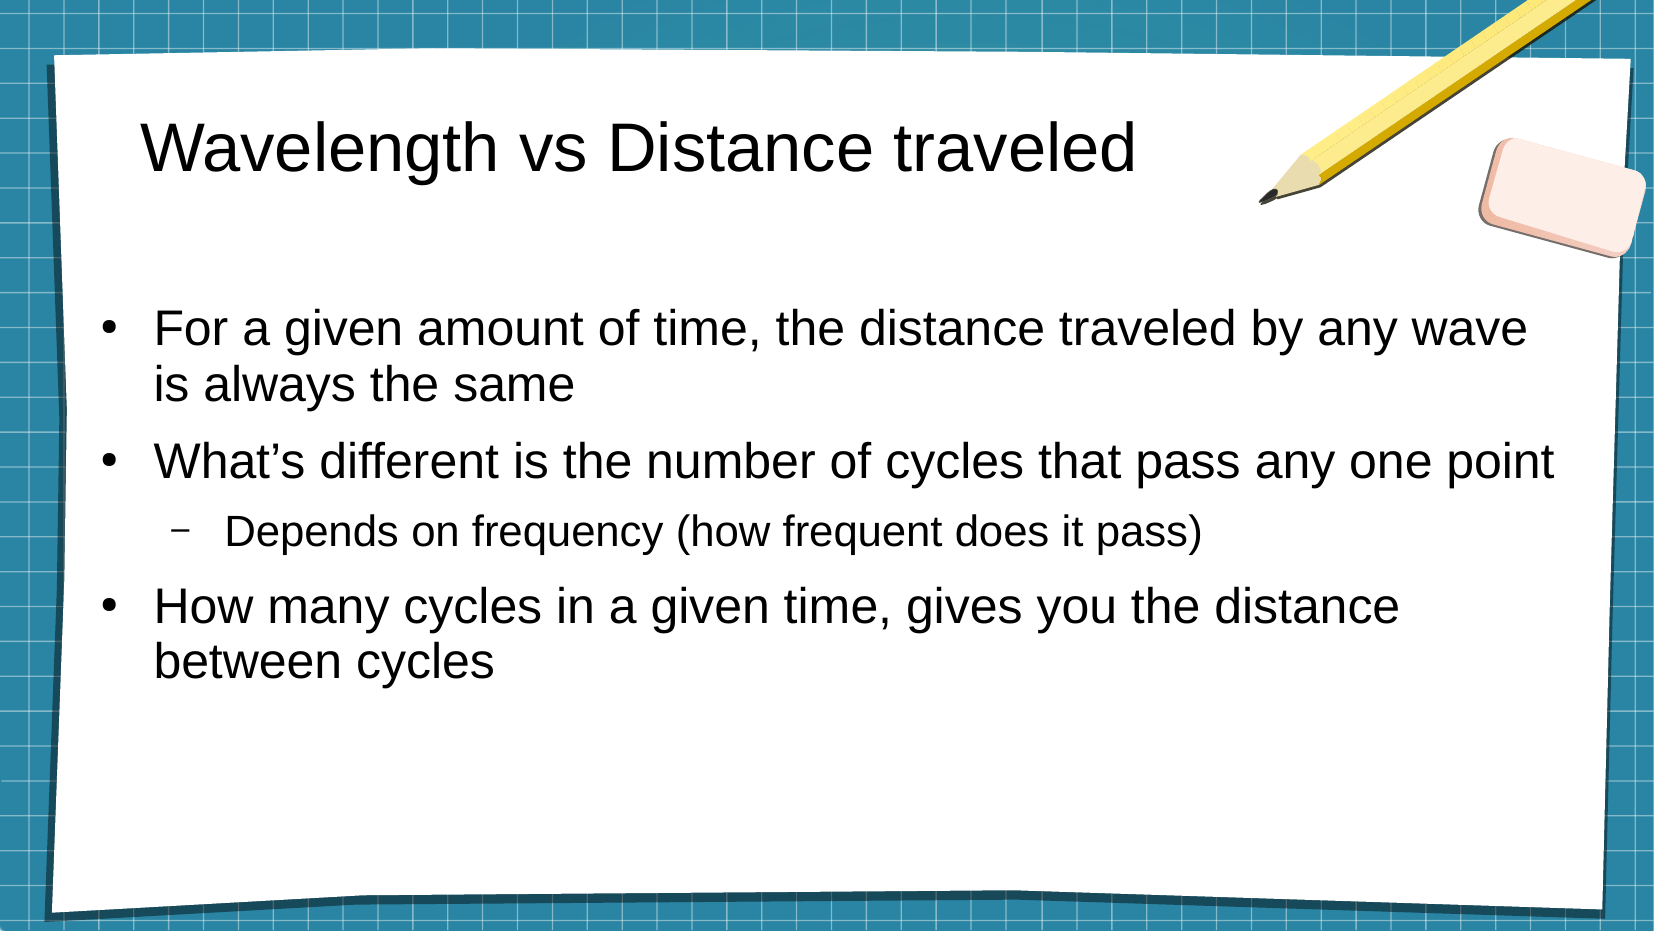

# Wavelength vs Distance traveled
For a given amount of time, the distance traveled by any wave is always the same
What’s different is the number of cycles that pass any one point
Depends on frequency (how frequent does it pass)
How many cycles in a given time, gives you the distance between cycles